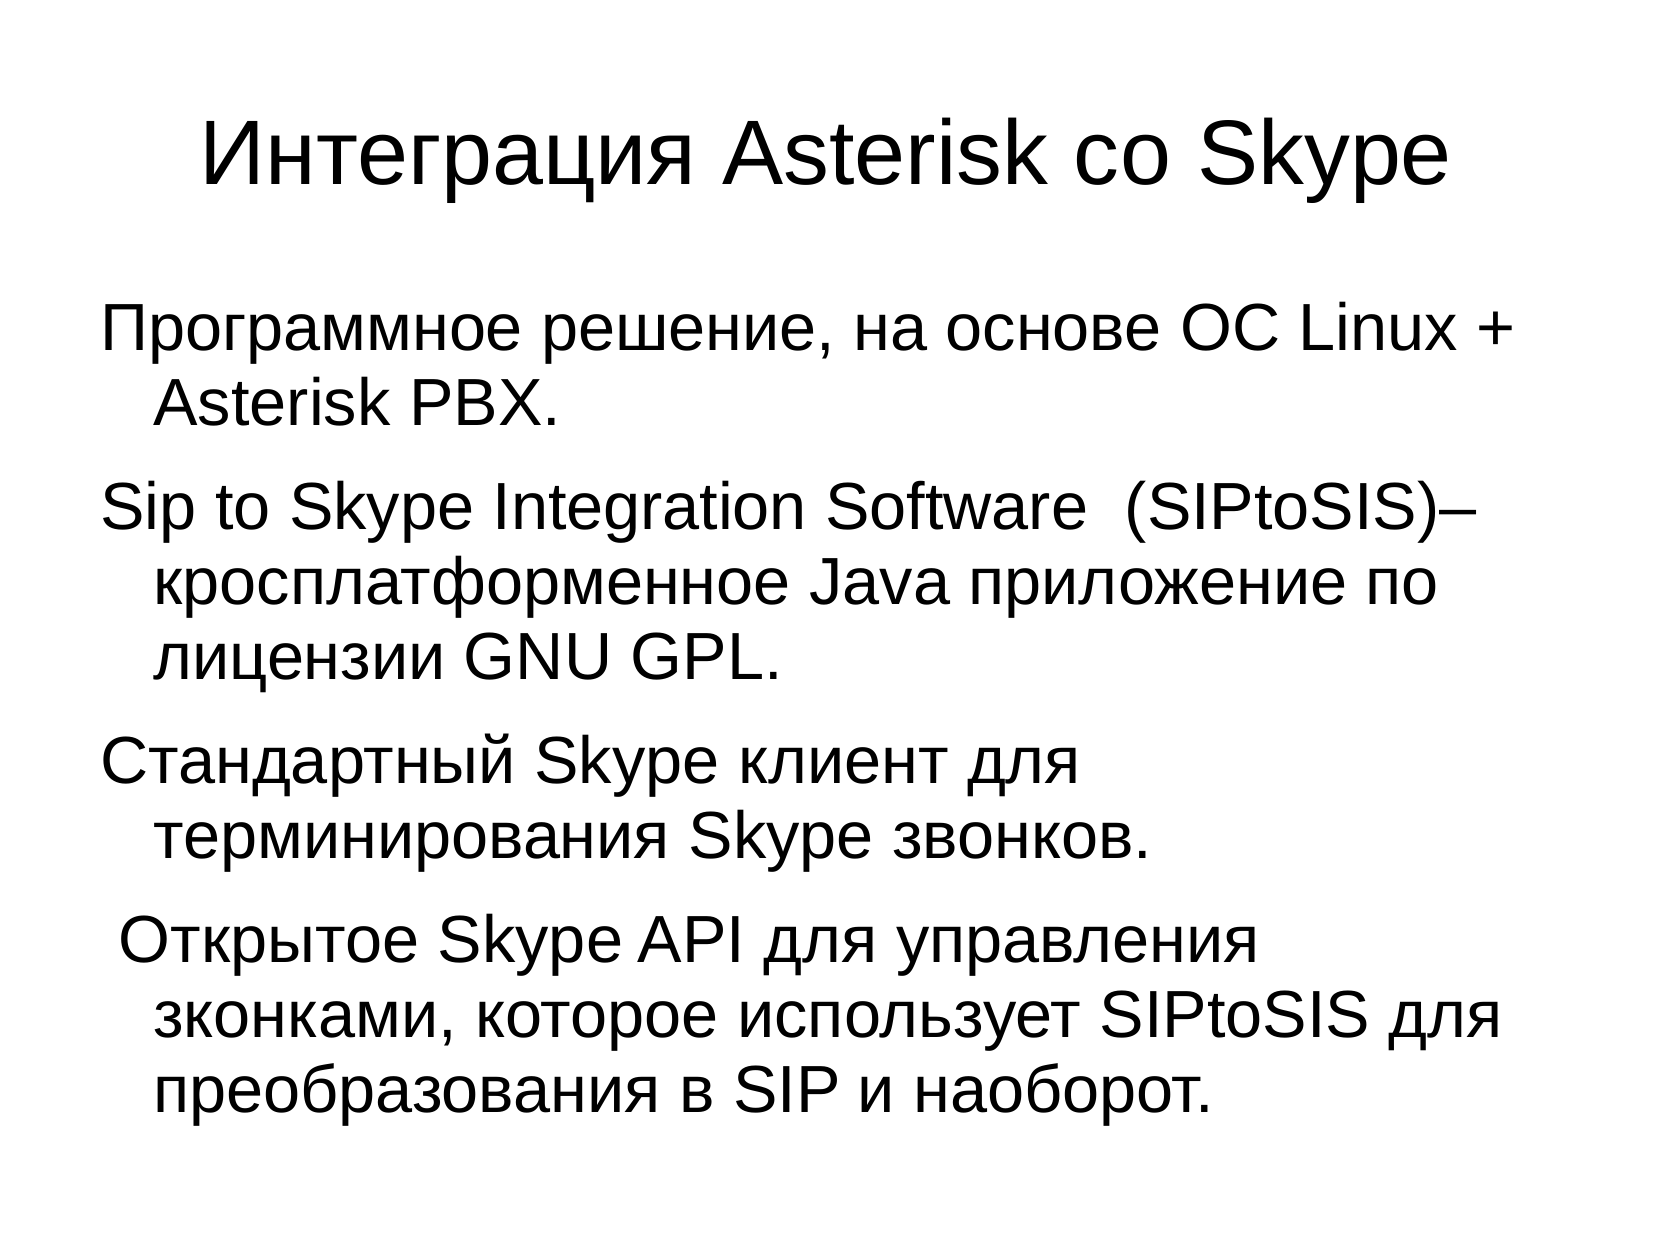

# Интеграция Asterisk со Skype
Программное решение, на основе ОС Linux + Asterisk PBX.
Sip to Skype Integration Software (SIPtoSIS)– кросплатформенное Java приложение по лицензии GNU GPL.
Стандартный Skype клиент для терминирования Skype звонков.
 Открытое Skype API для управления зконками, которое использует SIPtoSIS для преобразования в SIP и наоборот.